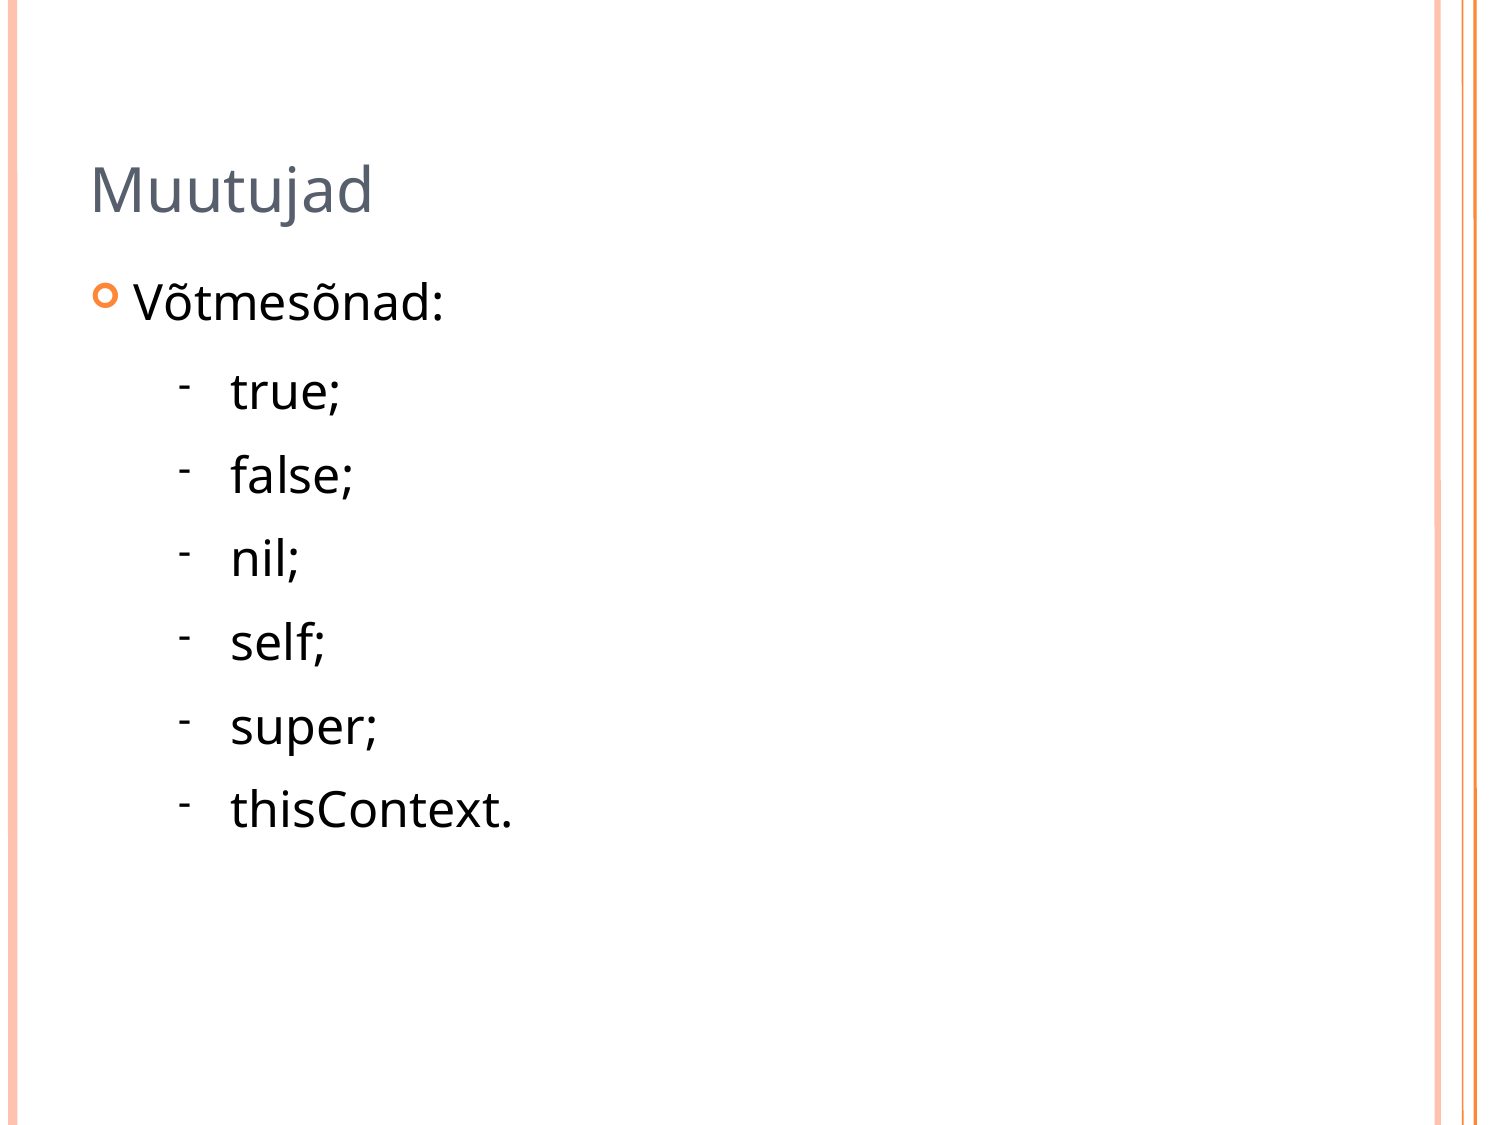

# Muutujad
Võtmesõnad:
true;
false;
nil;
self;
super;
thisContext.